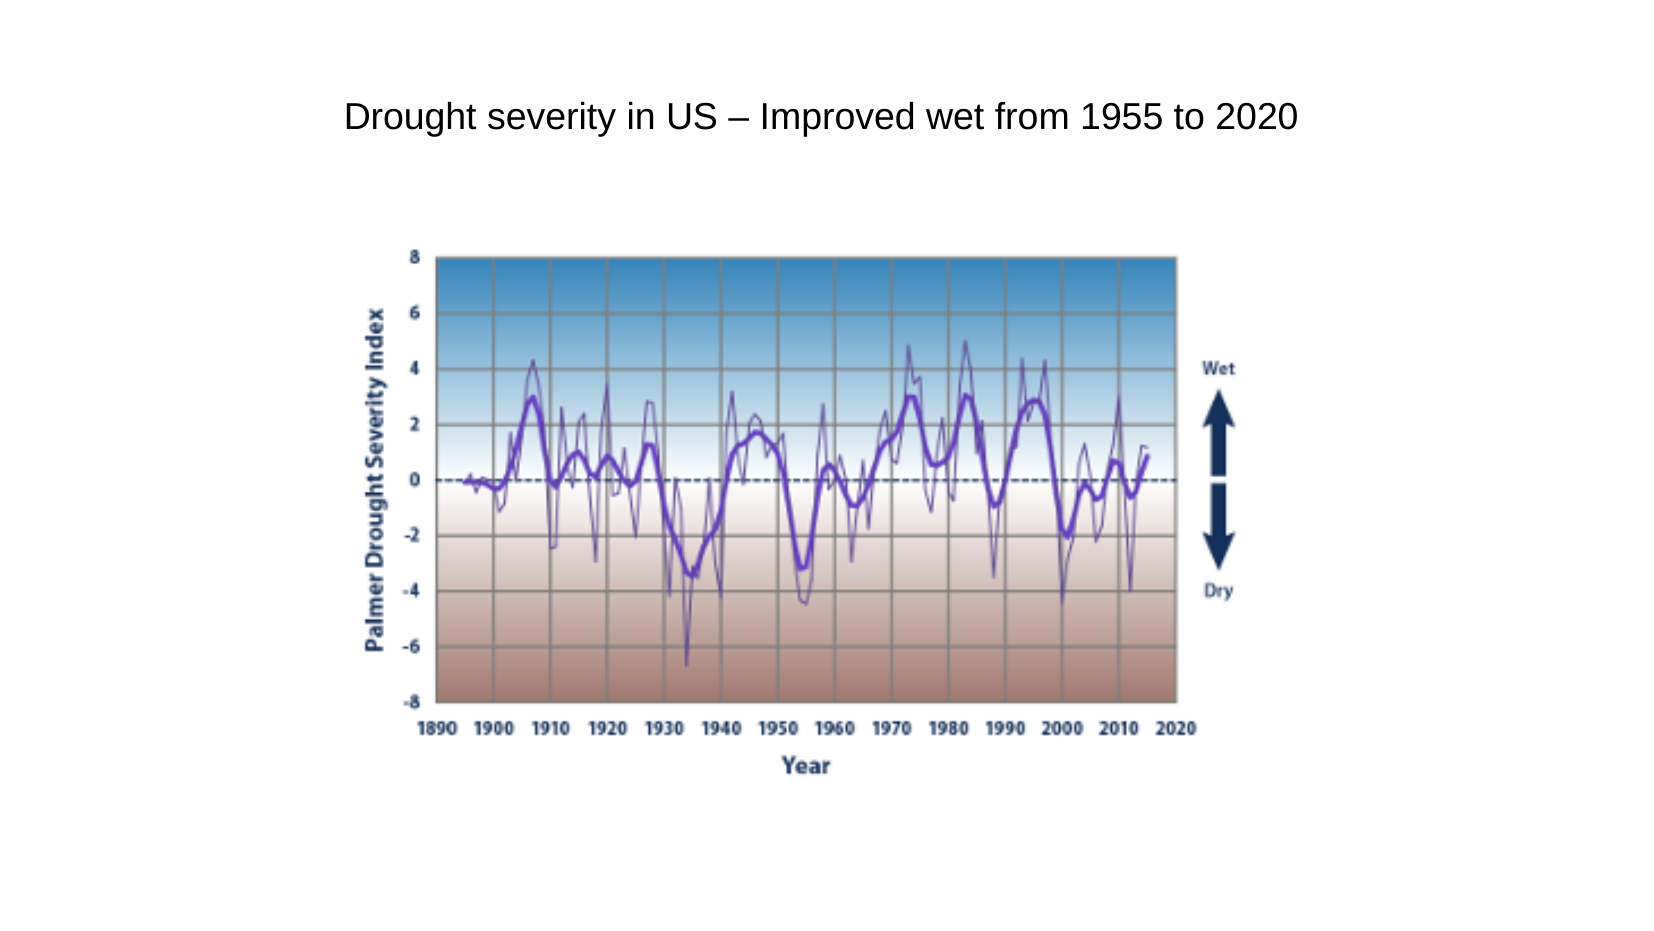

Drought severity in US – Improved wet from 1955 to 2020